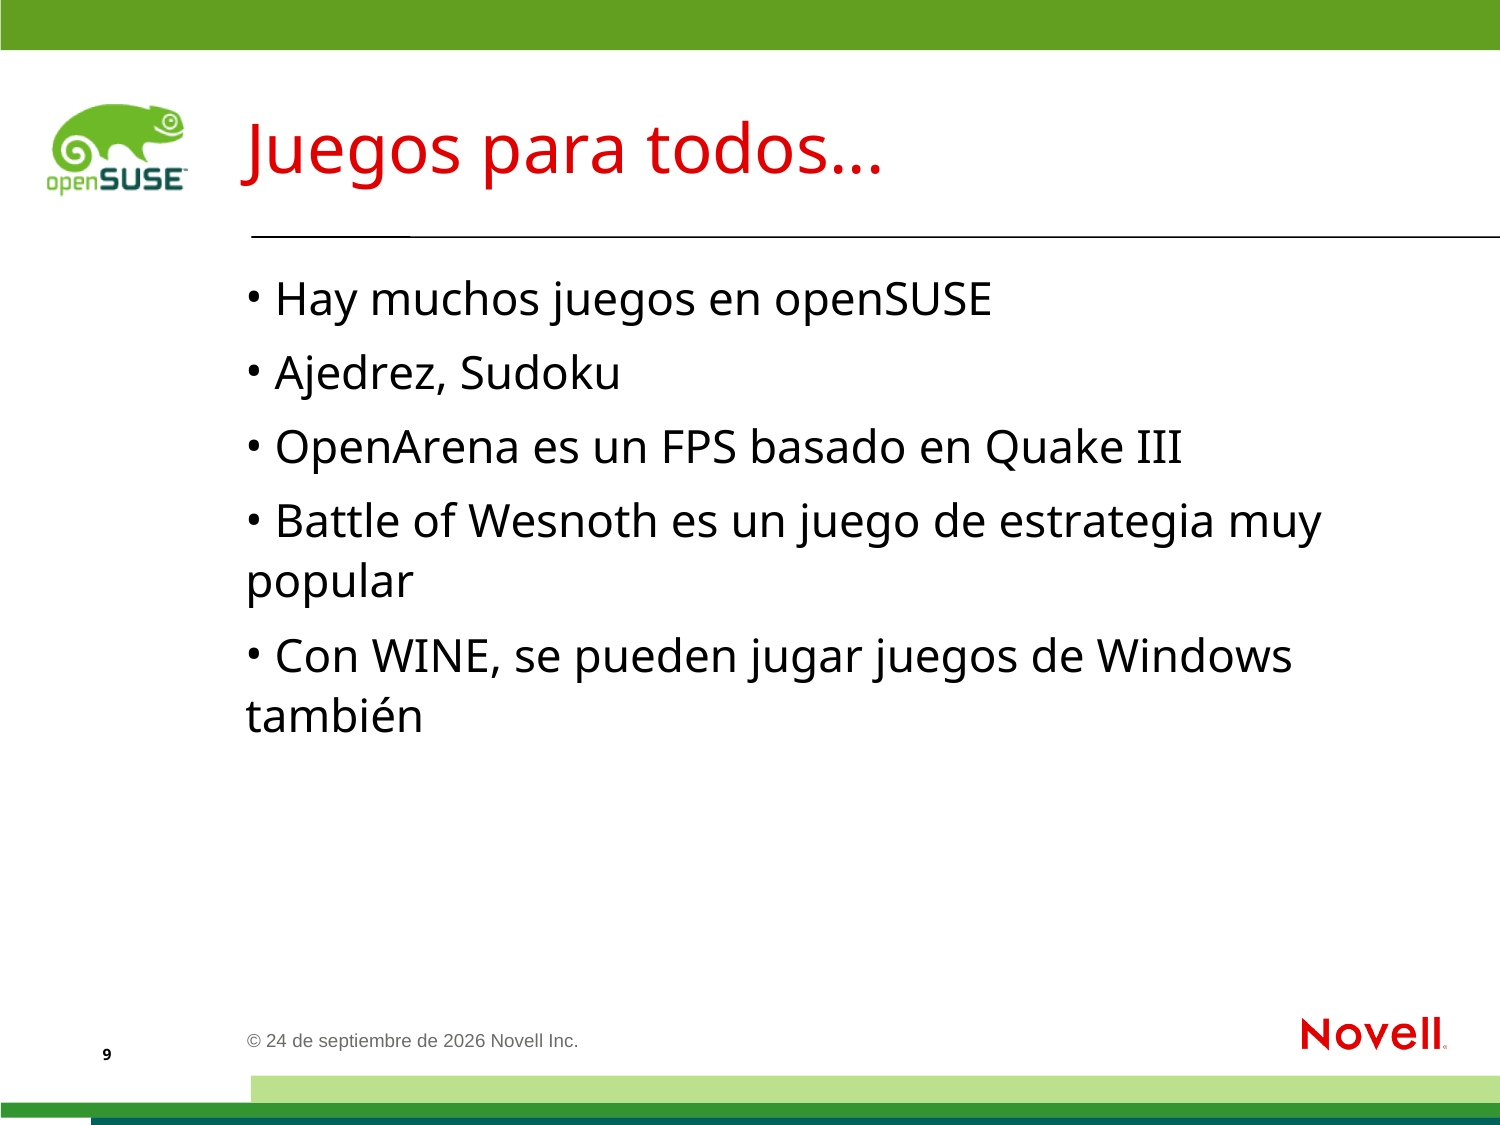

# Juegos para todos...
 Hay muchos juegos en openSUSE
 Ajedrez, Sudoku
 OpenArena es un FPS basado en Quake III
 Battle of Wesnoth es un juego de estrategia muy popular
 Con WINE, se pueden jugar juegos de Windows también